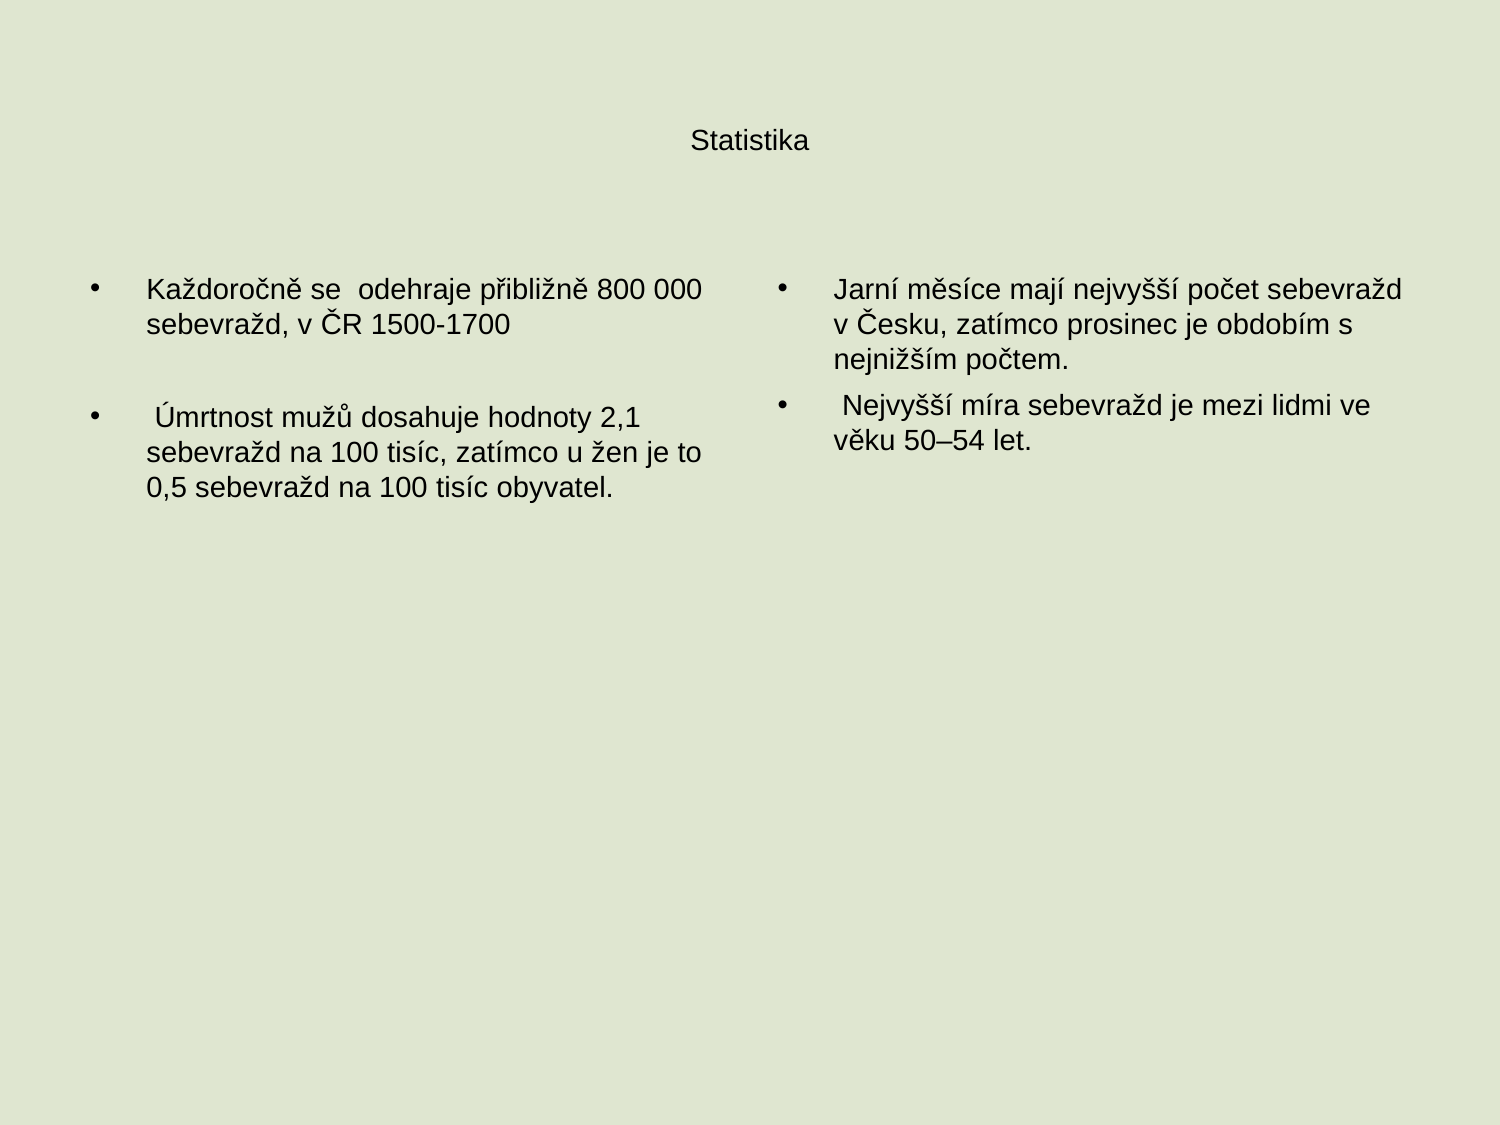

# Statistika
Každoročně se odehraje přibližně 800 000 sebevražd, v ČR 1500-1700
 Úmrtnost mužů dosahuje hodnoty 2,1 sebevražd na 100 tisíc, zatímco u žen je to 0,5 sebevražd na 100 tisíc obyvatel.
Jarní měsíce mají nejvyšší počet sebevražd v Česku, zatímco prosinec je obdobím s nejnižším počtem.
 Nejvyšší míra sebevražd je mezi lidmi ve věku 50–54 let.